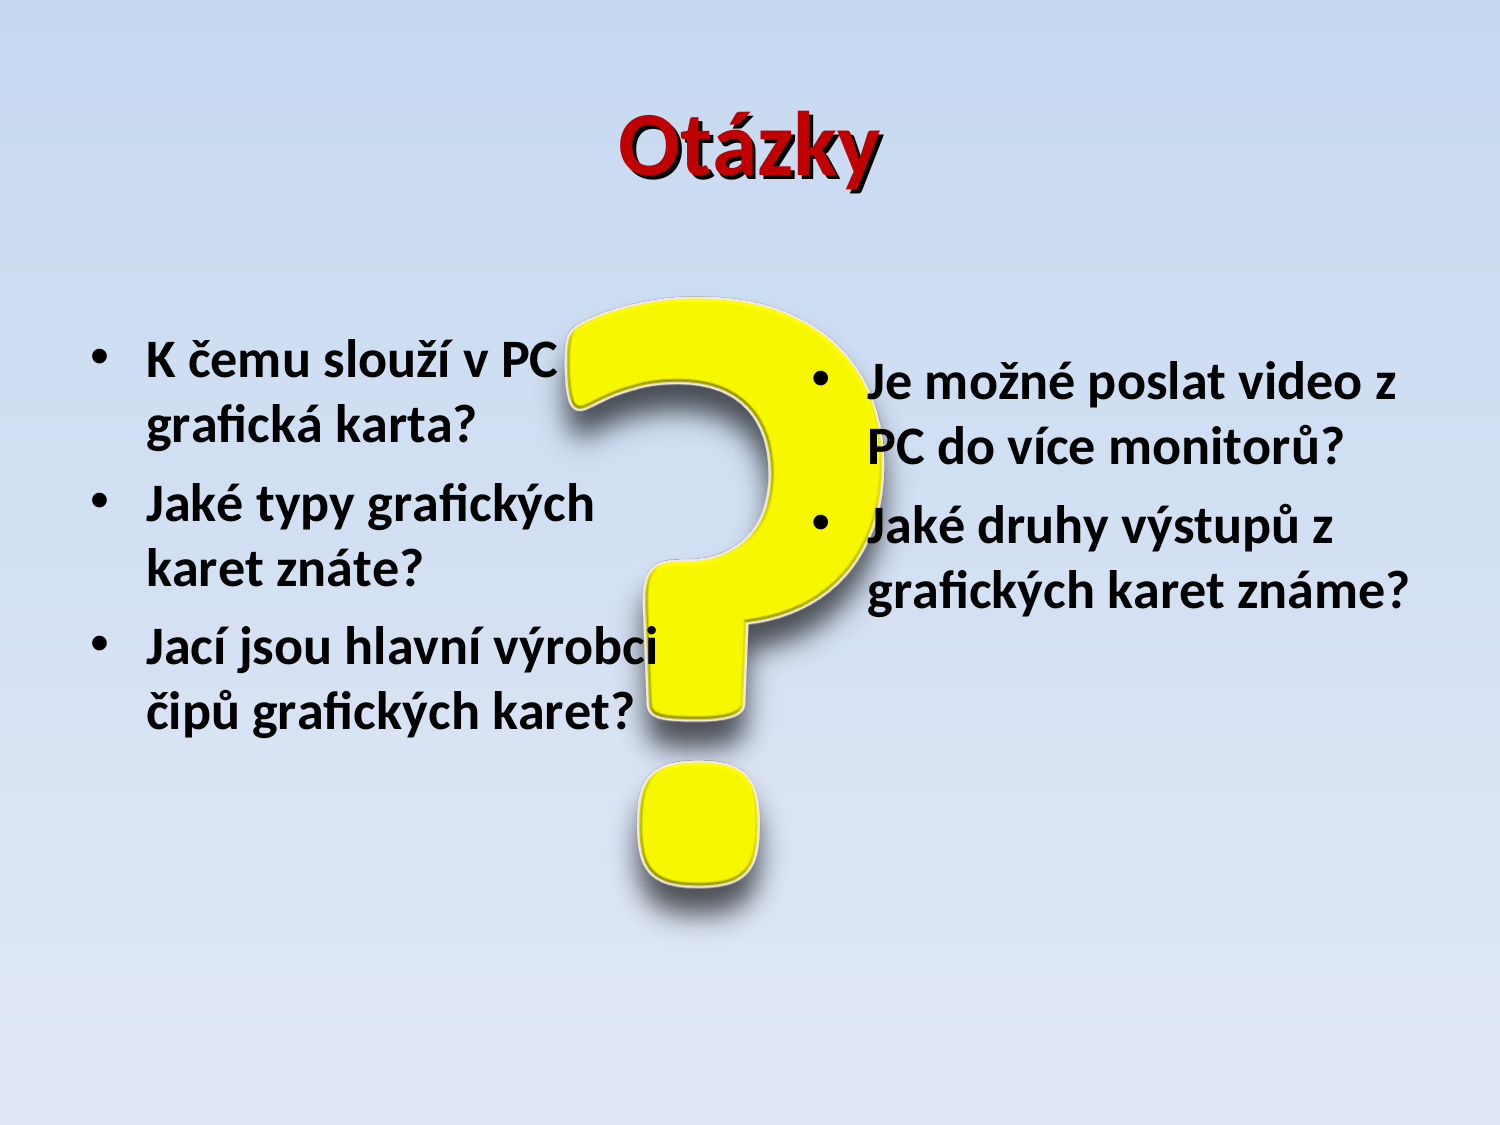

# Otázky
K čemu slouží v PC grafická karta?
Jaké typy grafických karet znáte?
Jací jsou hlavní výrobci čipů grafických karet?
Je možné poslat video z PC do více monitorů?
Jaké druhy výstupů z grafických karet známe?